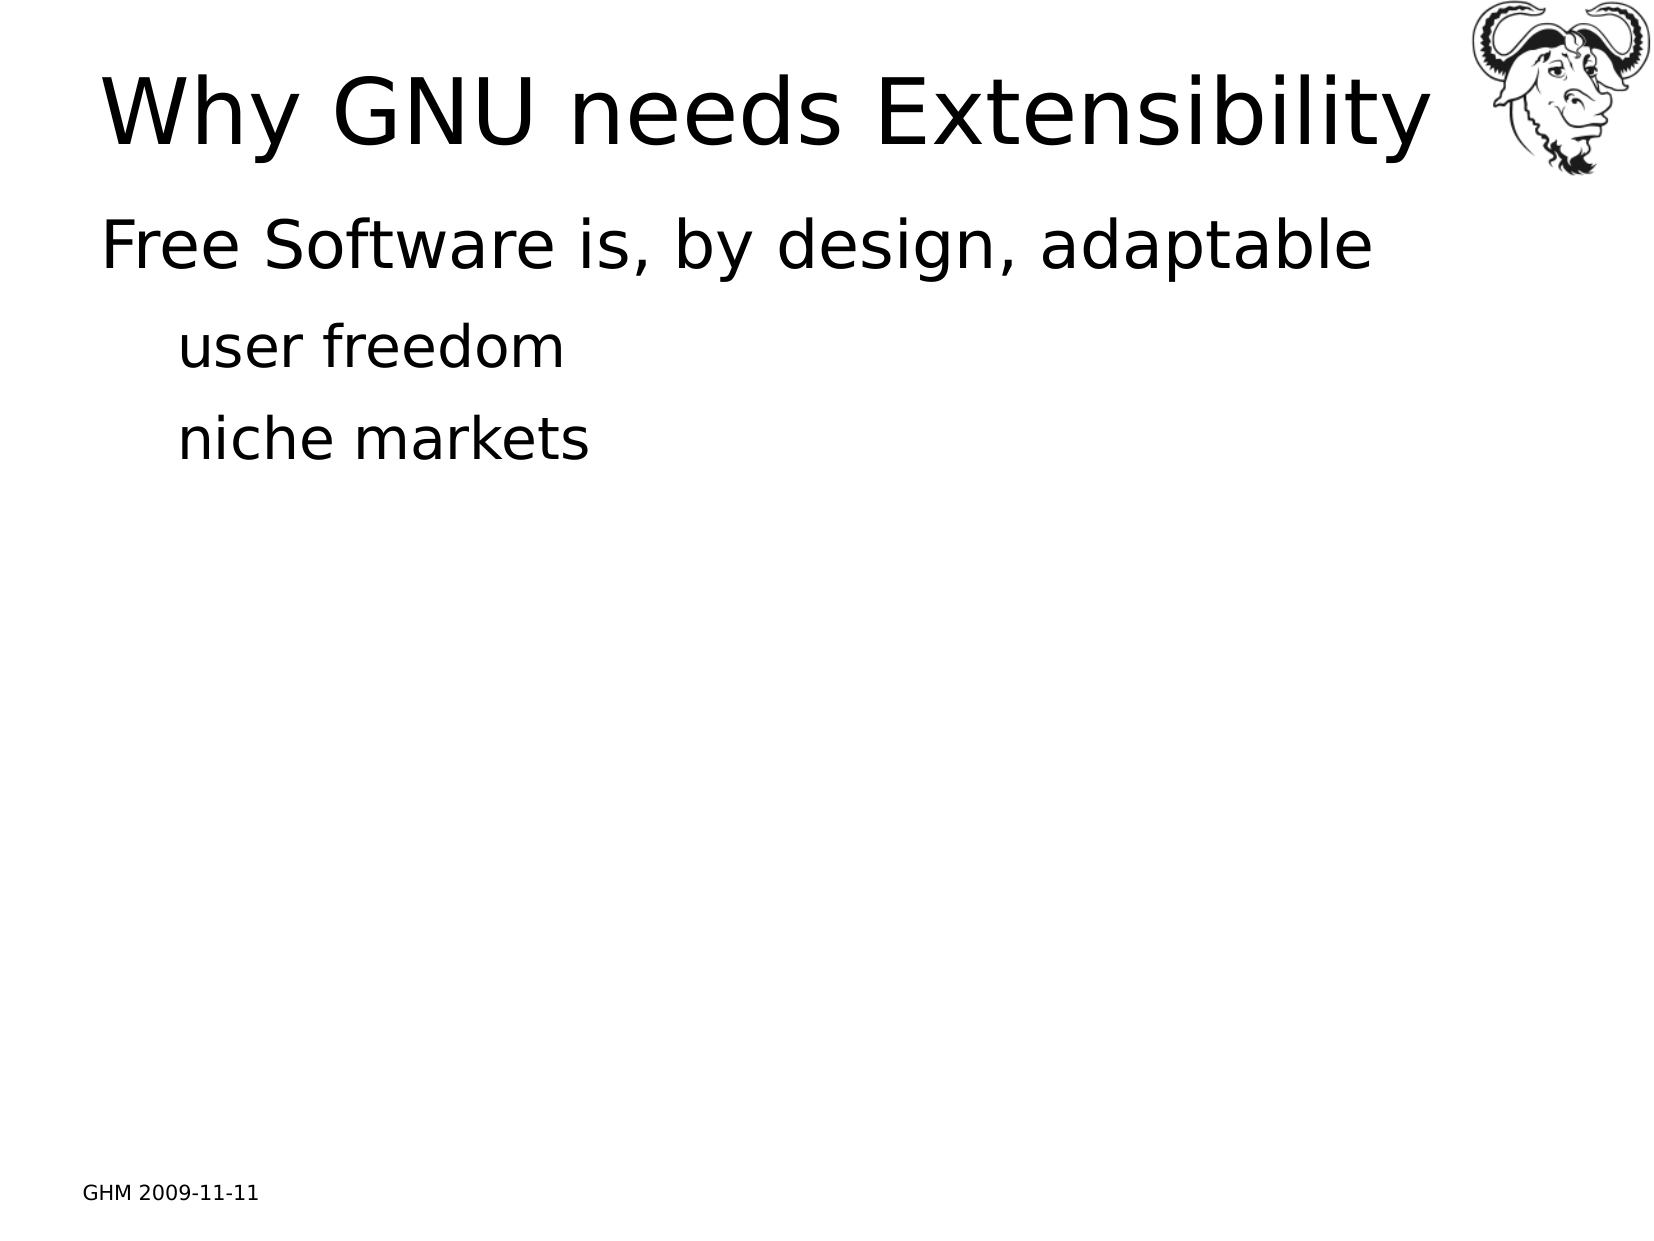

# Why GNU needs Extensibility
Free Software is, by design, adaptable
user freedom
niche markets